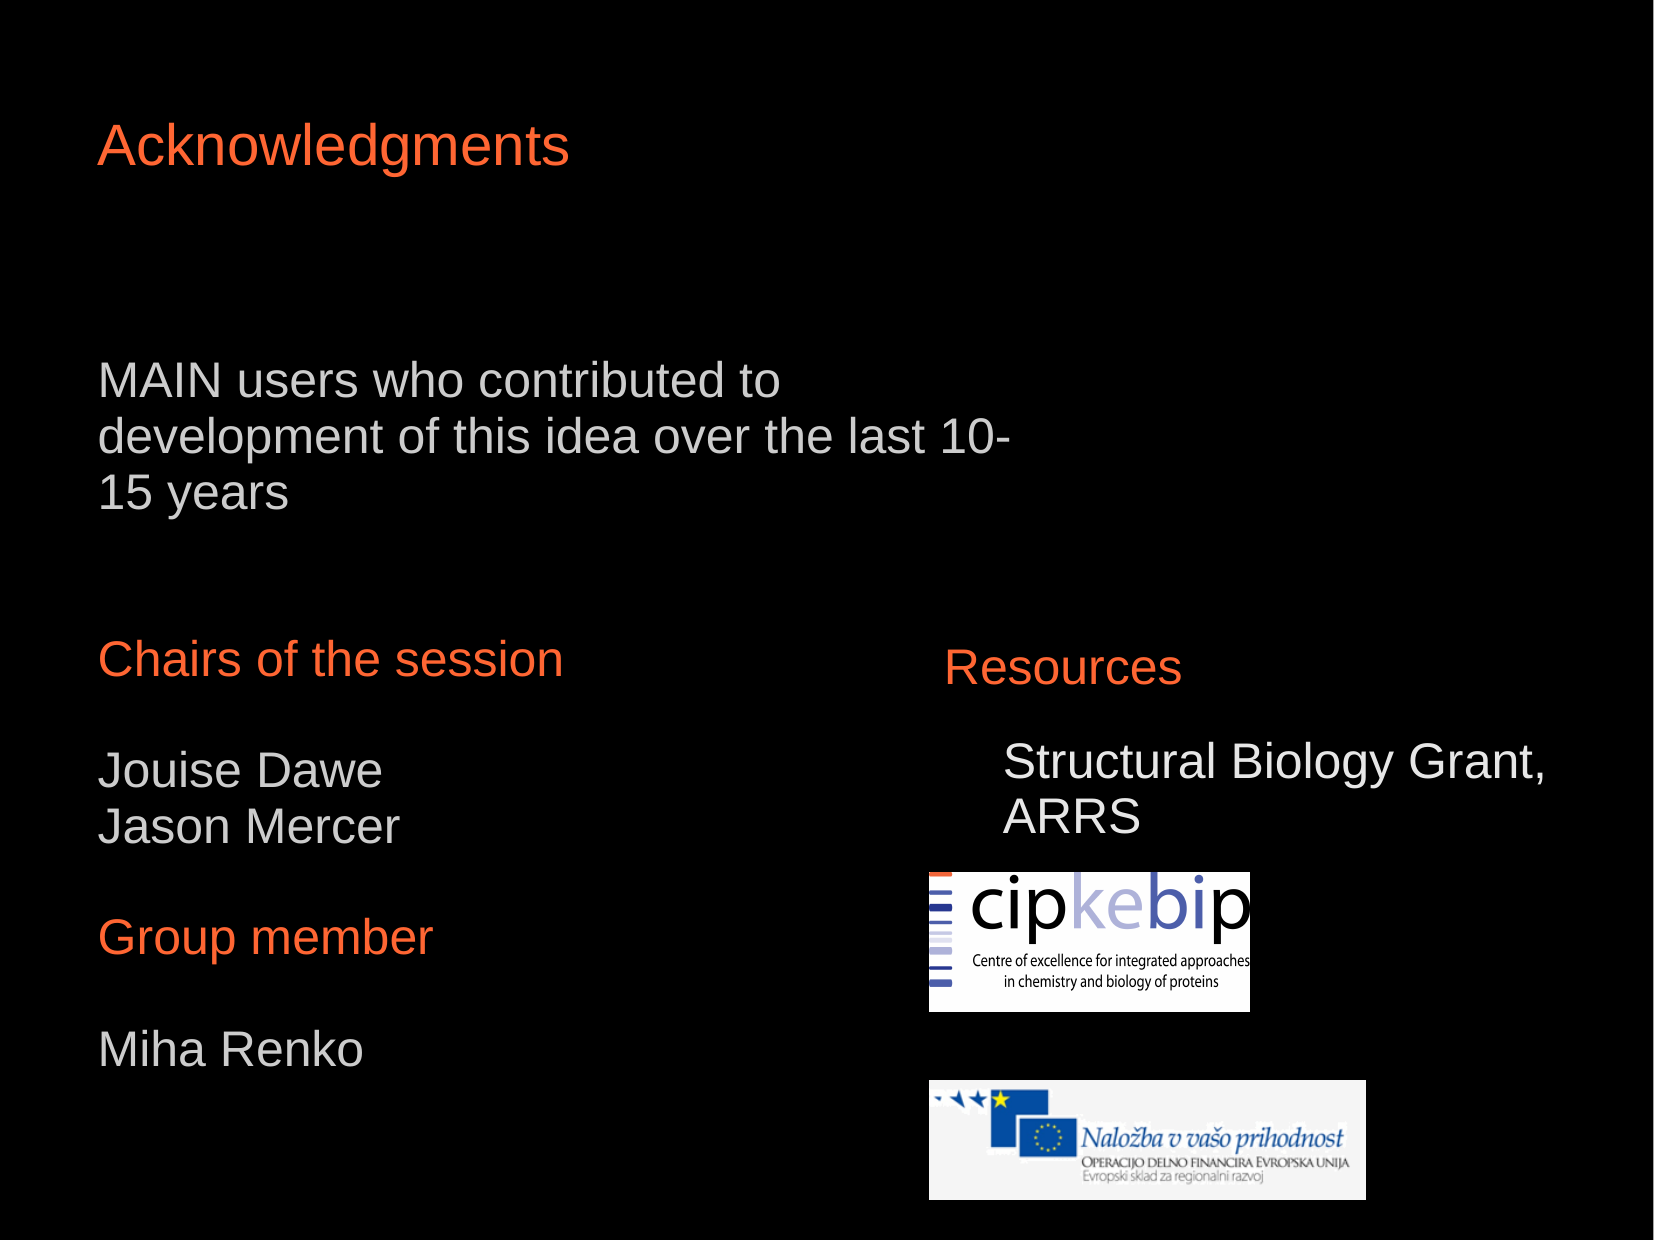

#
Acknowledgments
MAIN users who contributed to development of this idea over the last 10-15 years
Chairs of the session
Jouise Dawe
Jason Mercer
Group member
Miha Renko
Resources
Structural Biology Grant,
ARRS